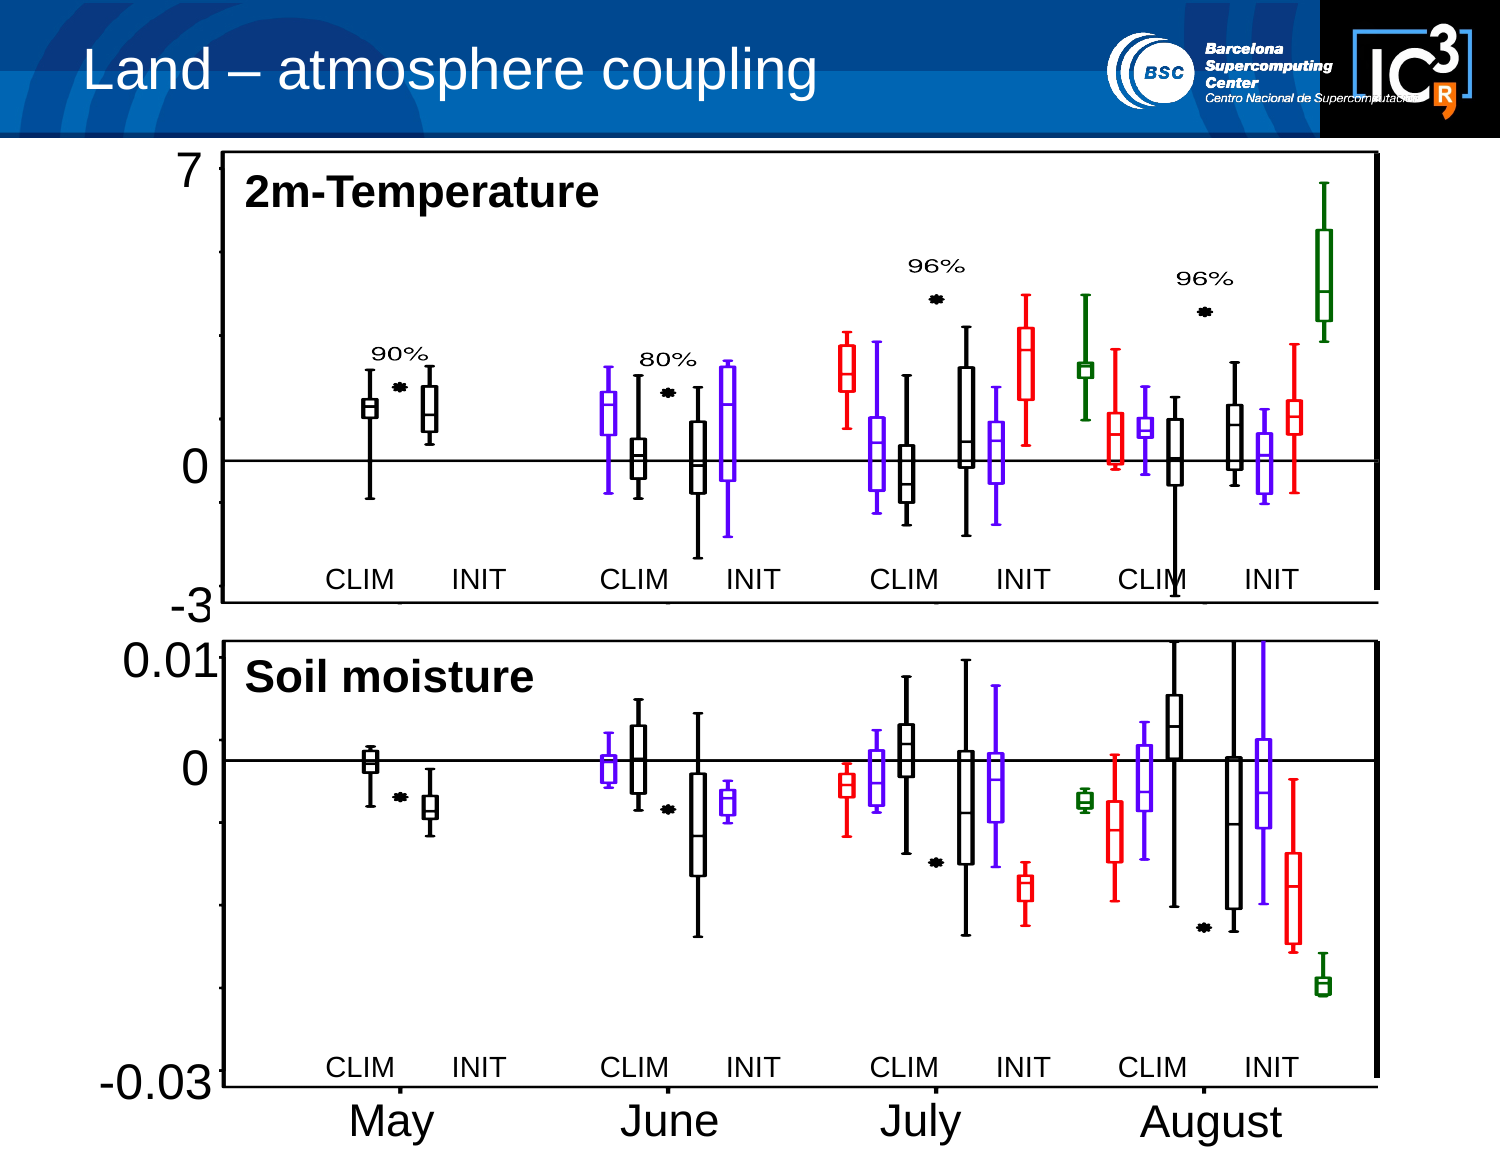

Land – atmosphere coupling
7
2m-Temperature
0
CLIM
INIT
CLIM
INIT
CLIM
INIT
CLIM
INIT
-3
0.01
Soil moisture
0
CLIM
INIT
CLIM
INIT
CLIM
INIT
CLIM
INIT
-0.03
May
June
July
August